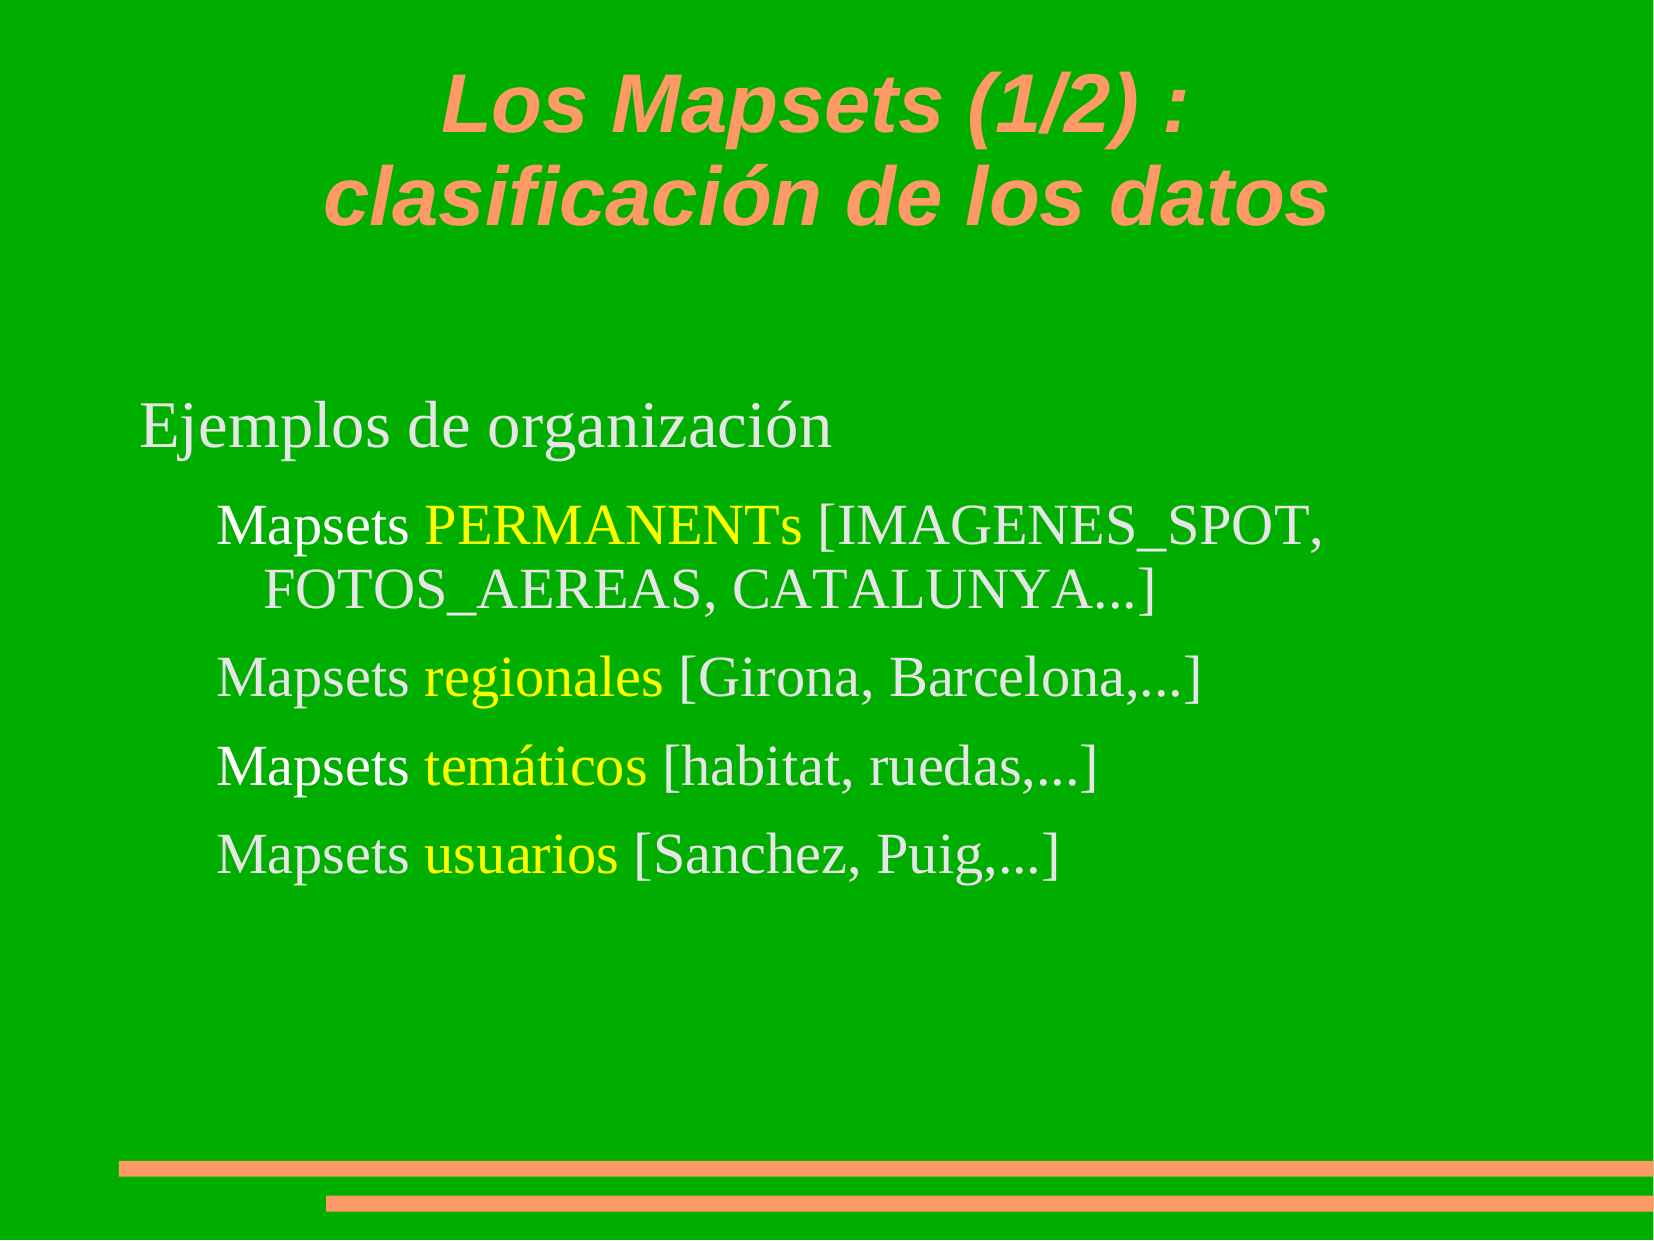

# Los Mapsets (1/2) : clasificación de los datos
Ejemplos de organización
Mapsets PERMANENTs [IMAGENES_SPOT, FOTOS_AEREAS, CATALUNYA...]
Mapsets regionales [Girona, Barcelona,...]
Mapsets temáticos [habitat, ruedas,...]
Mapsets usuarios [Sanchez, Puig,...]